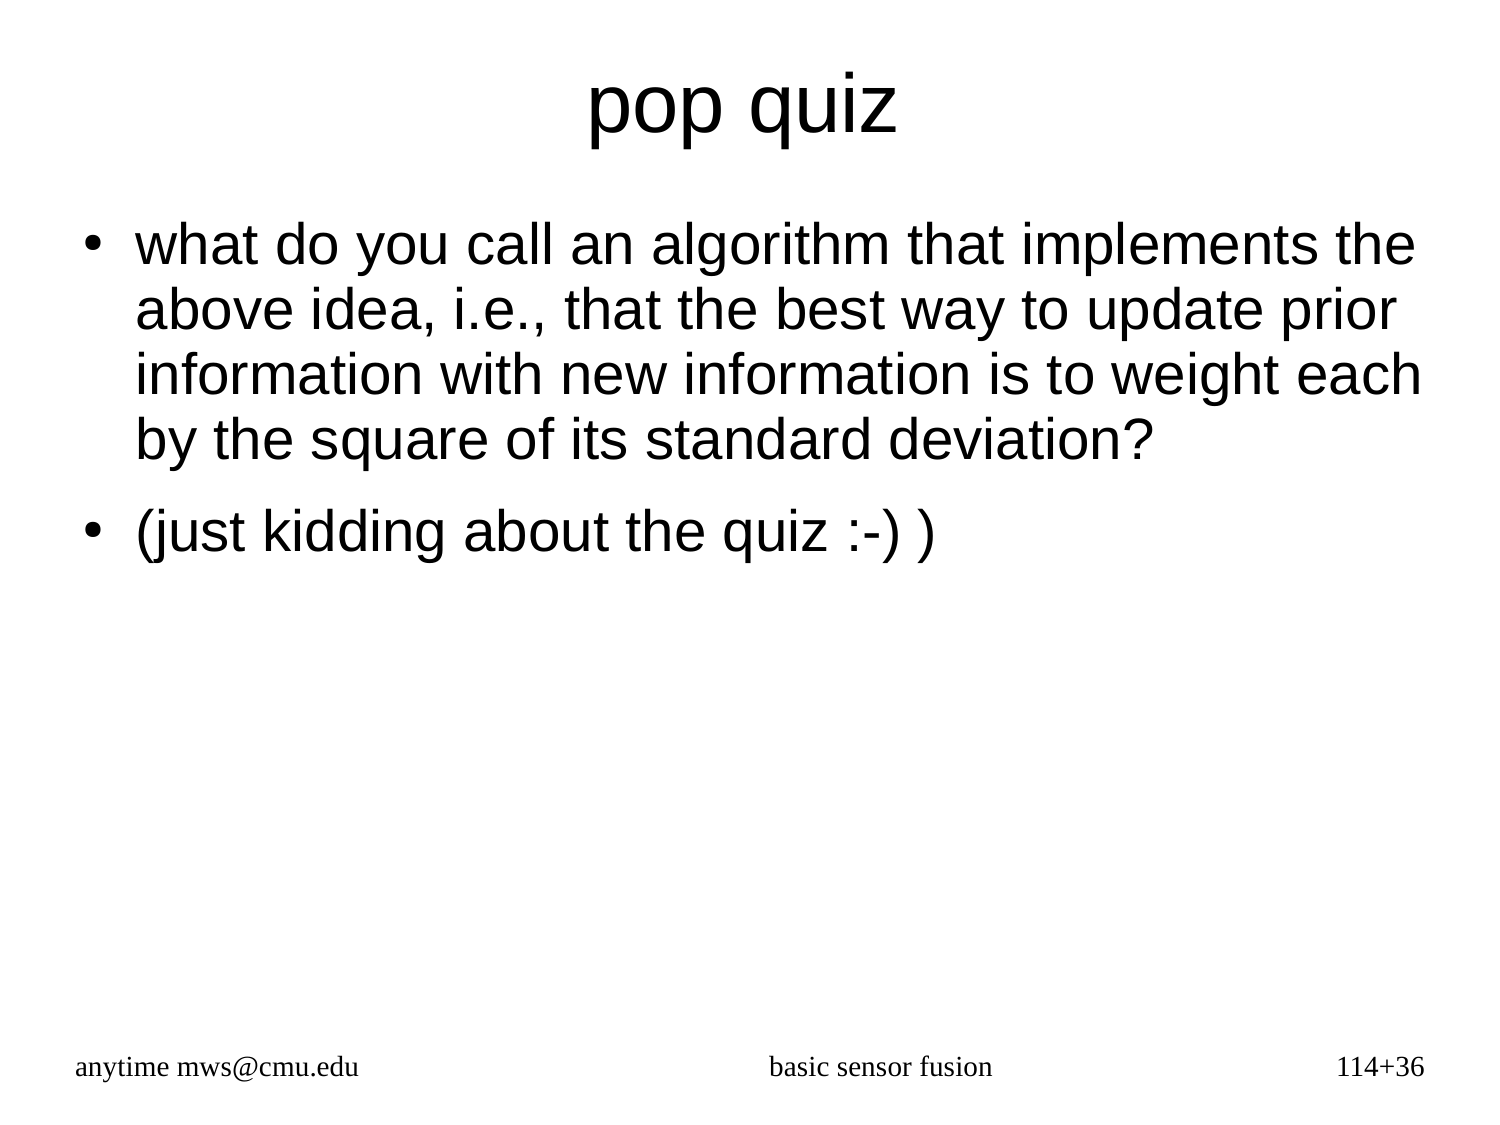

# pop quiz
what do you call an algorithm that implements the above idea, i.e., that the best way to update prior information with new information is to weight each by the square of its standard deviation?
(just kidding about the quiz :-) )
anytime mws@cmu.edu
basic sensor fusion
36